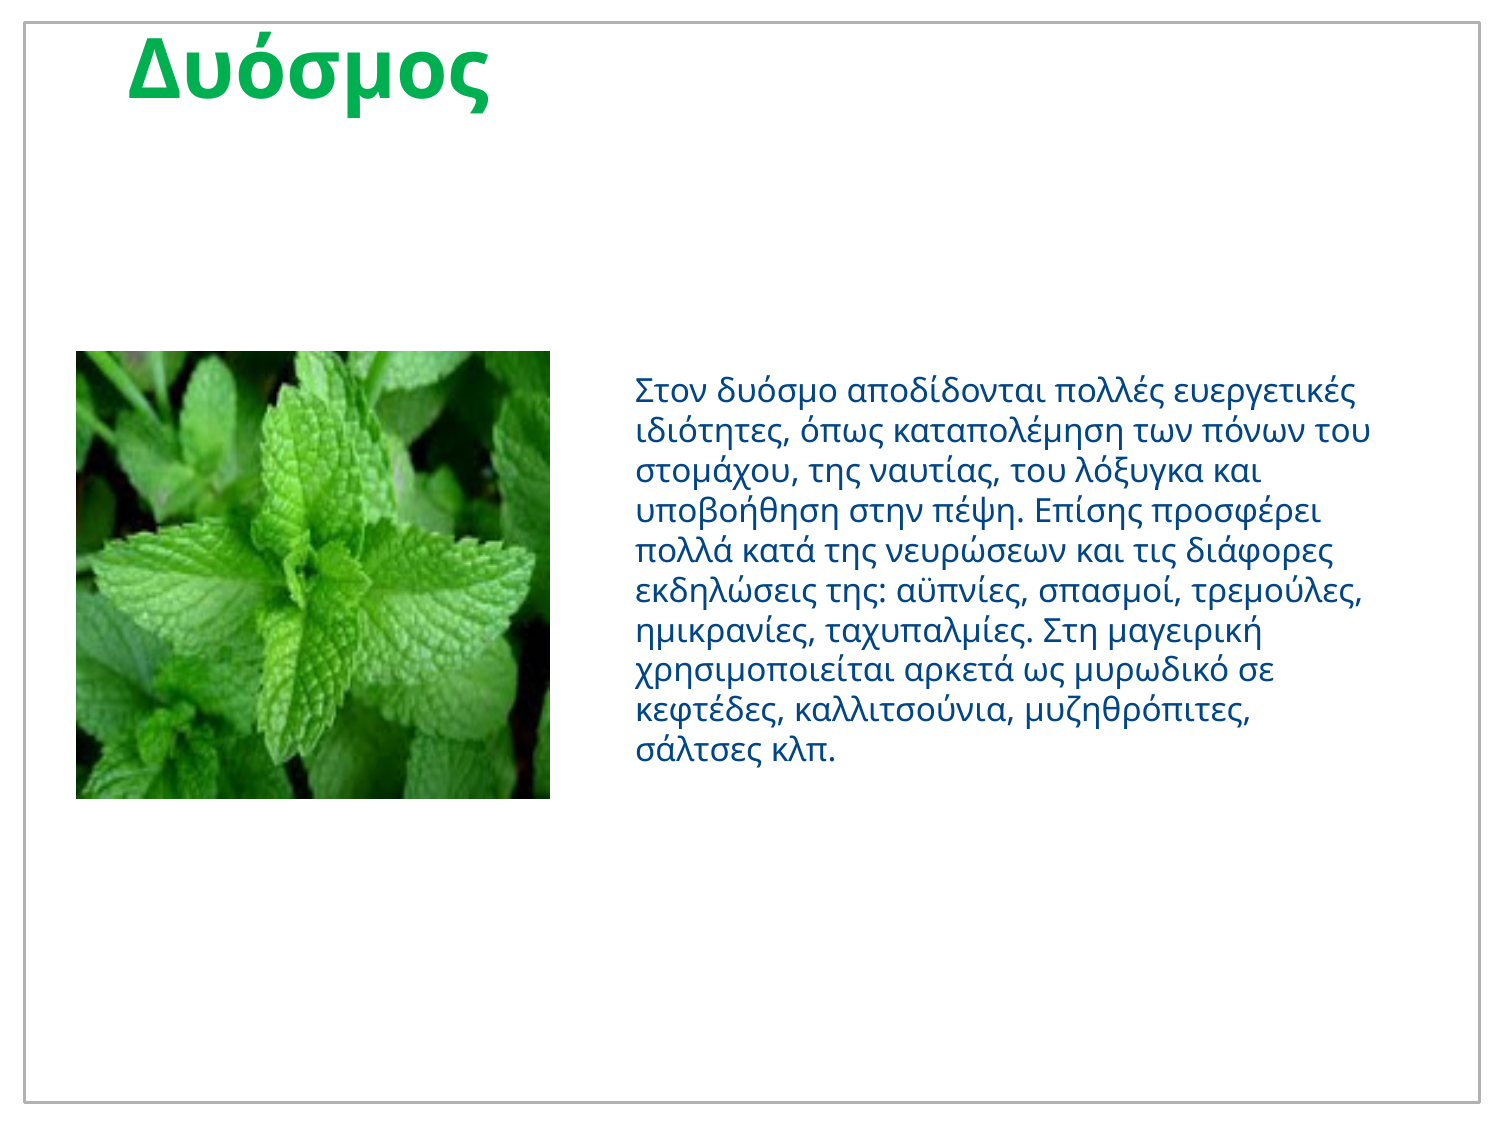

# Δυόσμος
Στον δυόσμο αποδίδονται πολλές ευεργετικές ιδιότητες, όπως καταπολέμηση των πόνων του στομάχου, της ναυτίας, του λόξυγκα και υποβοήθηση στην πέψη. Επίσης προσφέρει πολλά κατά της νευρώσεων και τις διάφορες εκδηλώσεις της: αϋπνίες, σπασμοί, τρεμούλες, ημικρανίες, ταχυπαλμίες. Στη μαγειρική χρησιμοποιείται αρκετά ως μυρωδικό σε κεφτέδες, καλλιτσούνια, μυζηθρόπιτες, σάλτσες κλπ.